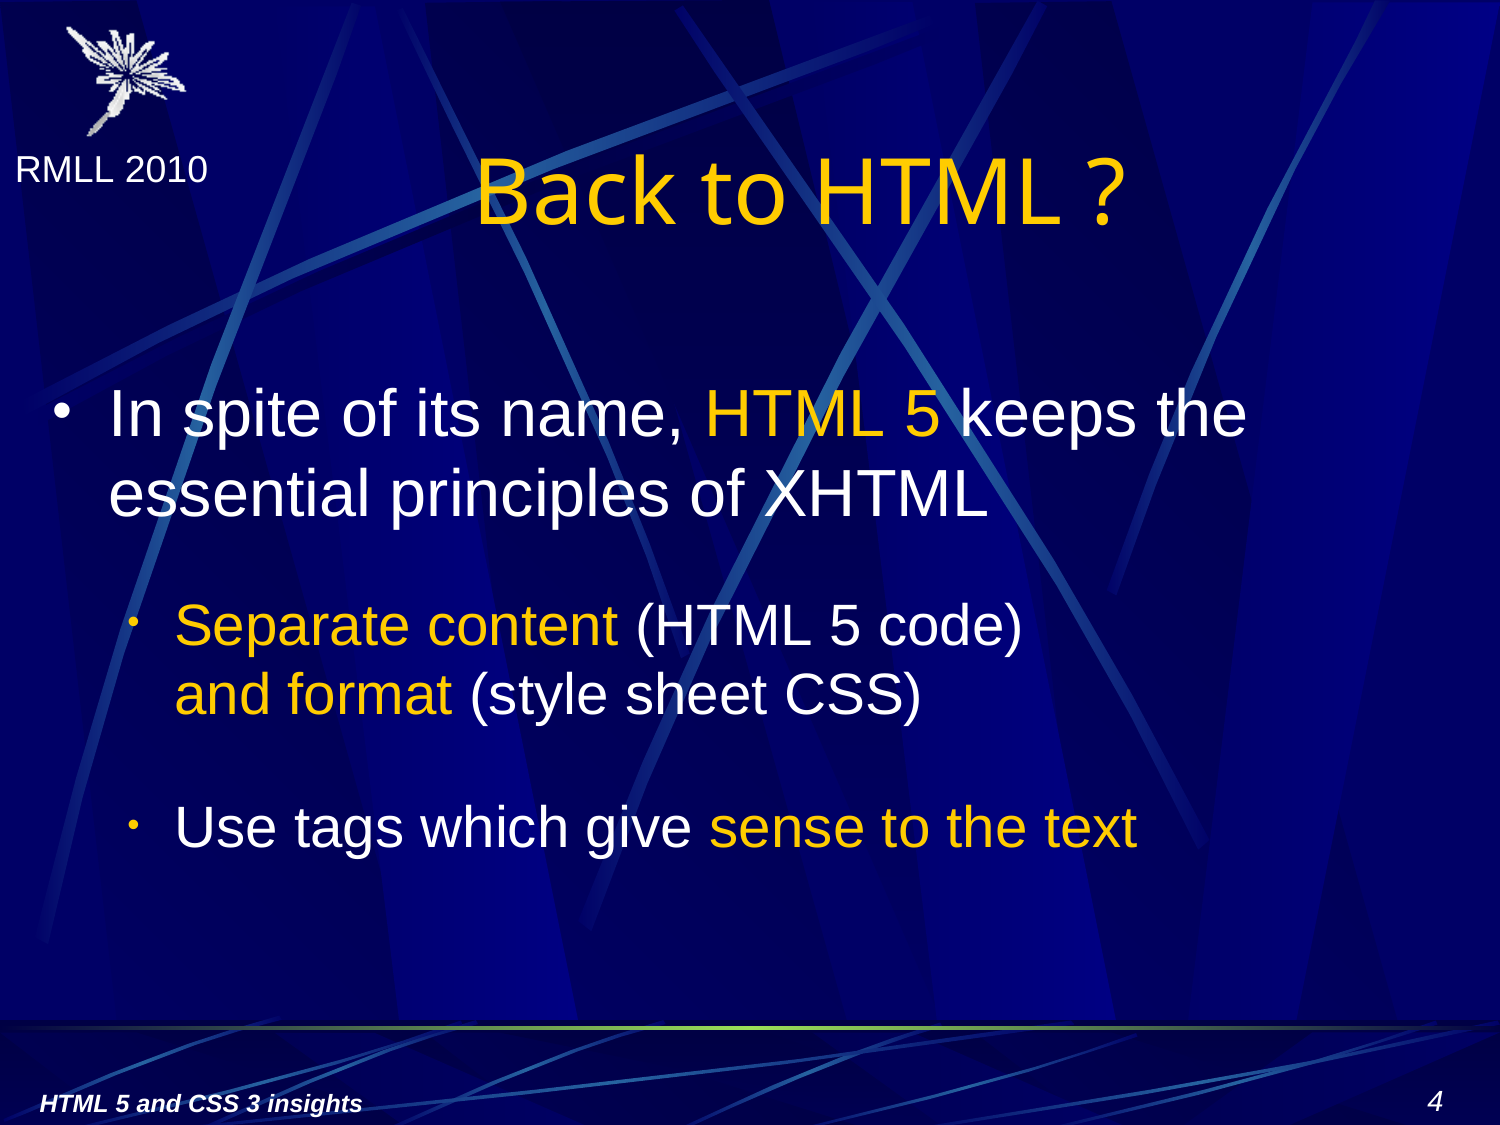

# Back to HTML ?
In spite of its name, HTML 5 keeps the essential principles of XHTML
Separate content (HTML 5 code)
and format (style sheet CSS)
Use tags which give sense to the text